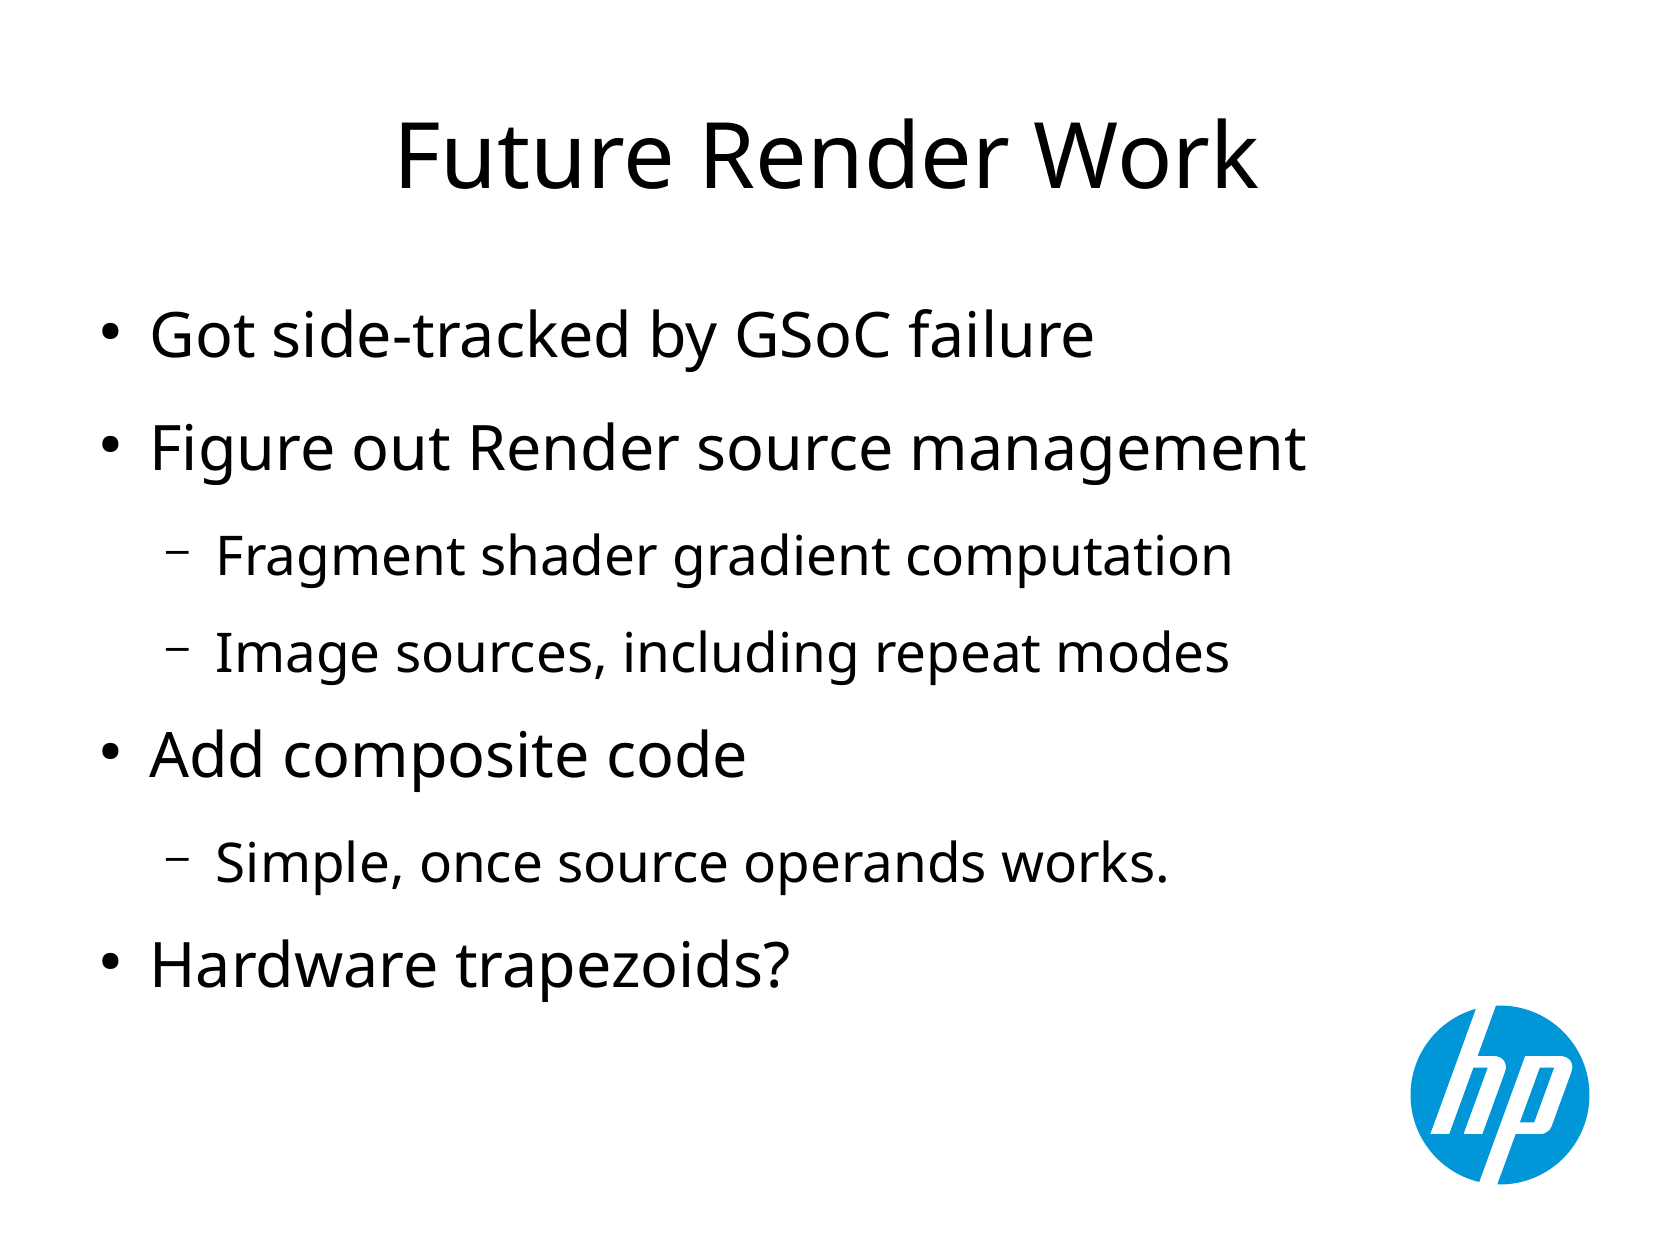

# Future Render Work
Got side-tracked by GSoC failure
Figure out Render source management
Fragment shader gradient computation
Image sources, including repeat modes
Add composite code
Simple, once source operands works.
Hardware trapezoids?